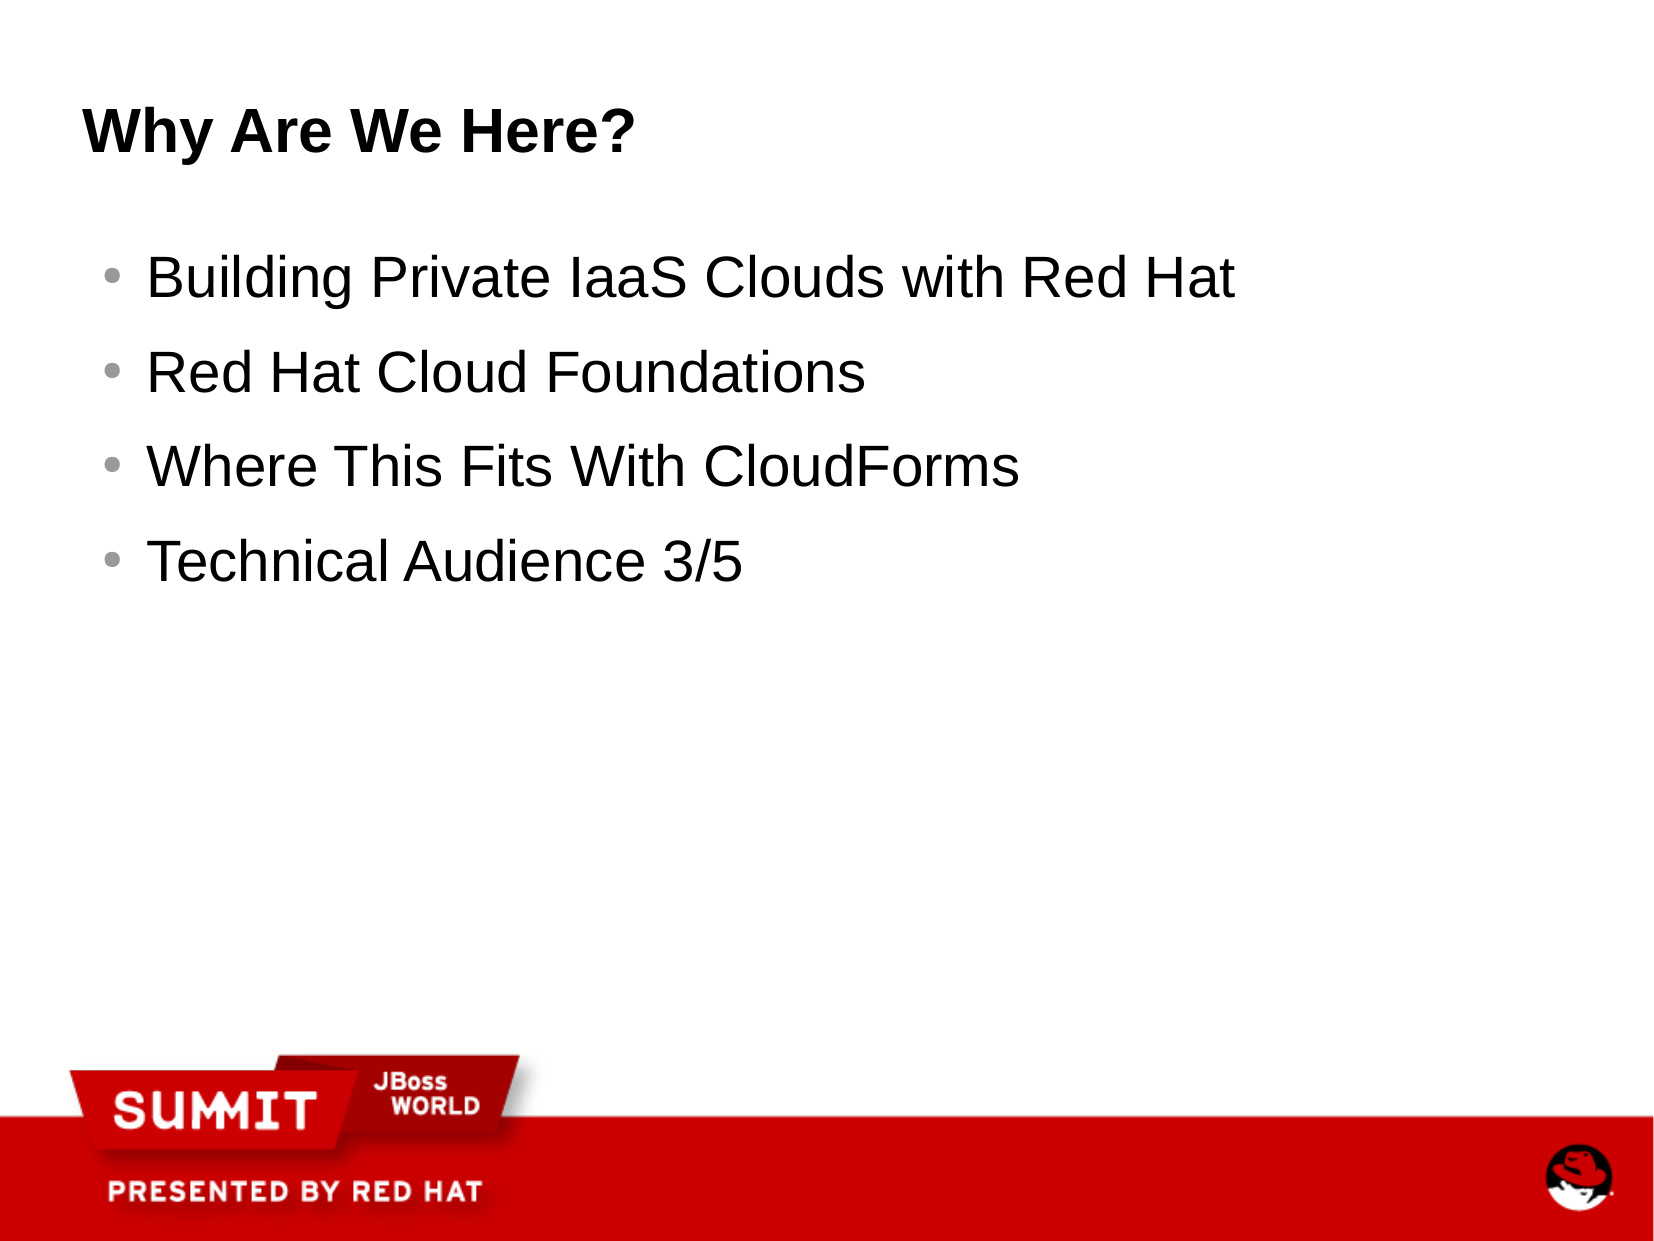

# Why Are We Here?
Building Private IaaS Clouds with Red Hat
Red Hat Cloud Foundations
Where This Fits With CloudForms
Technical Audience 3/5